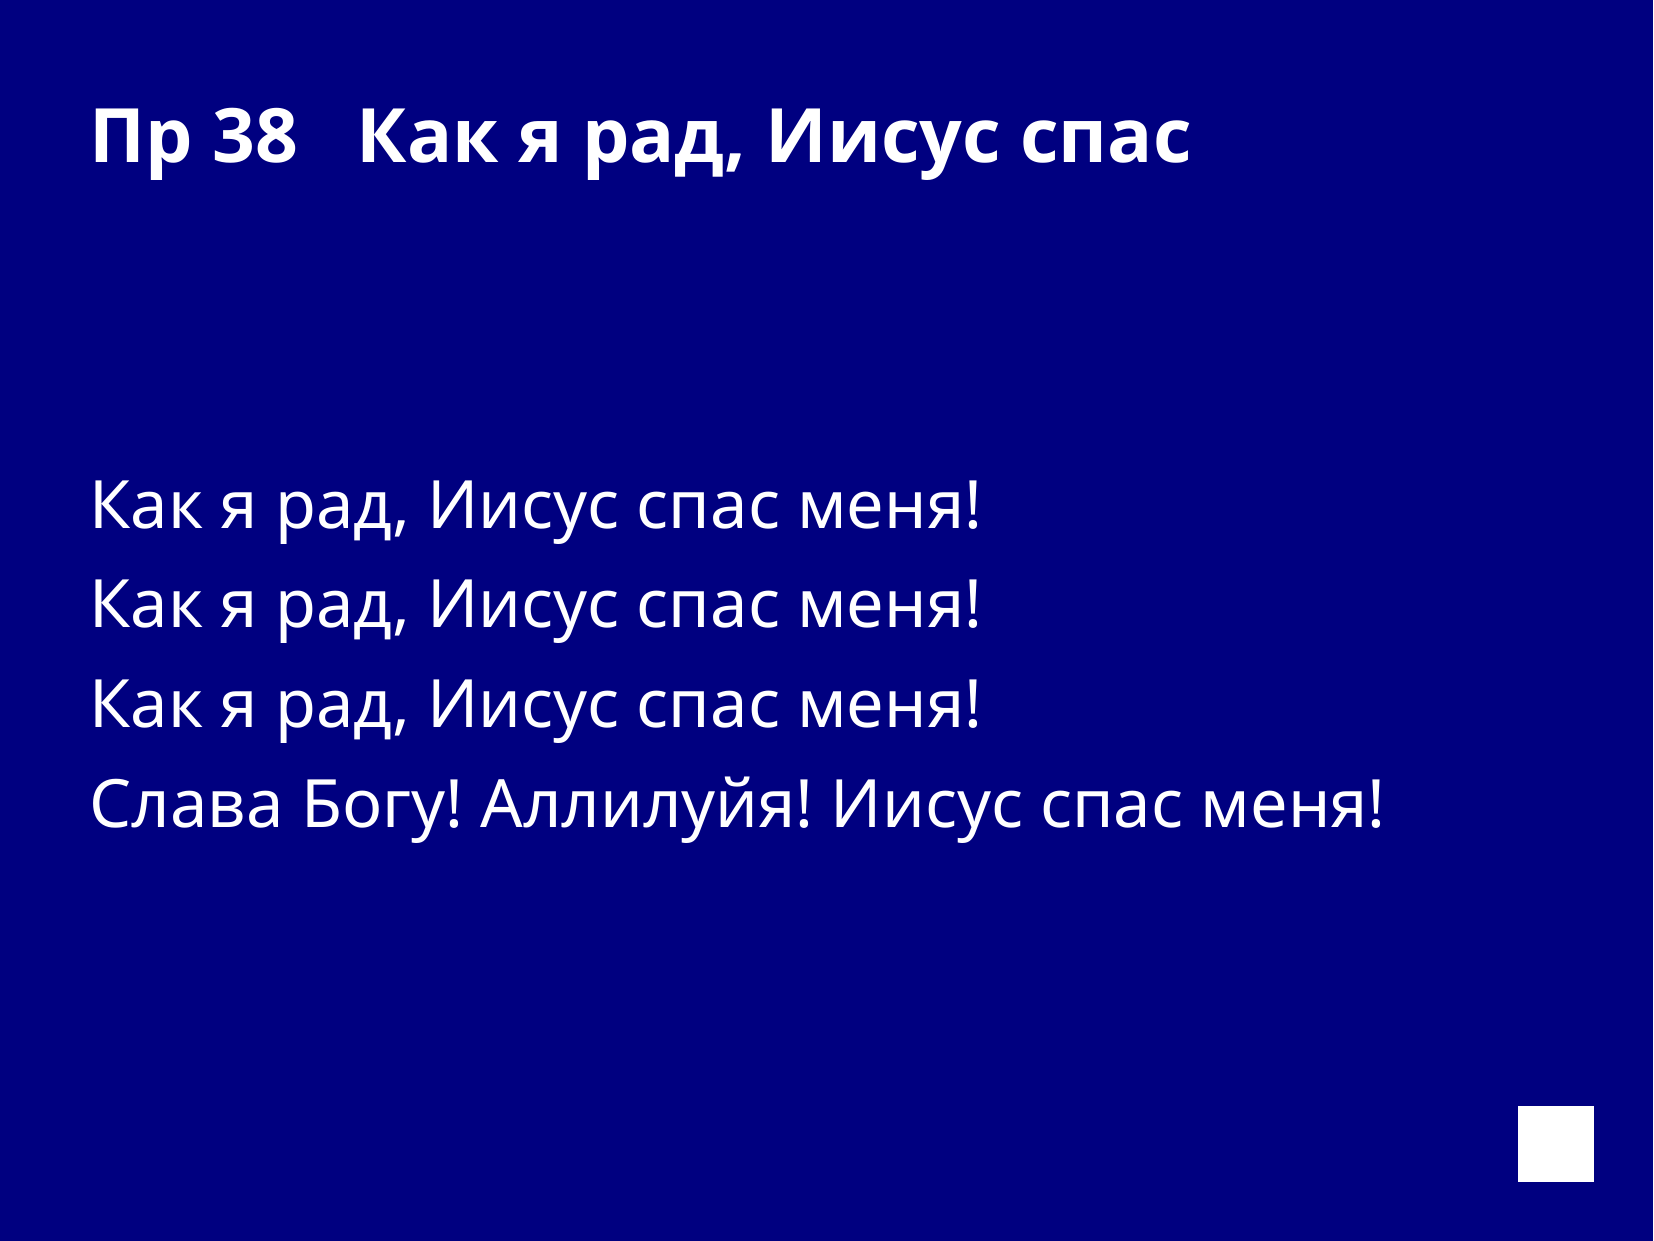

Пр 38 Как я рад, Иисус спас
Как я рад, Иисус спас меня!
Как я рад, Иисус спас меня!
Как я рад, Иисус спас меня!
Слава Богу! Аллилуйя! Иисус спас меня!